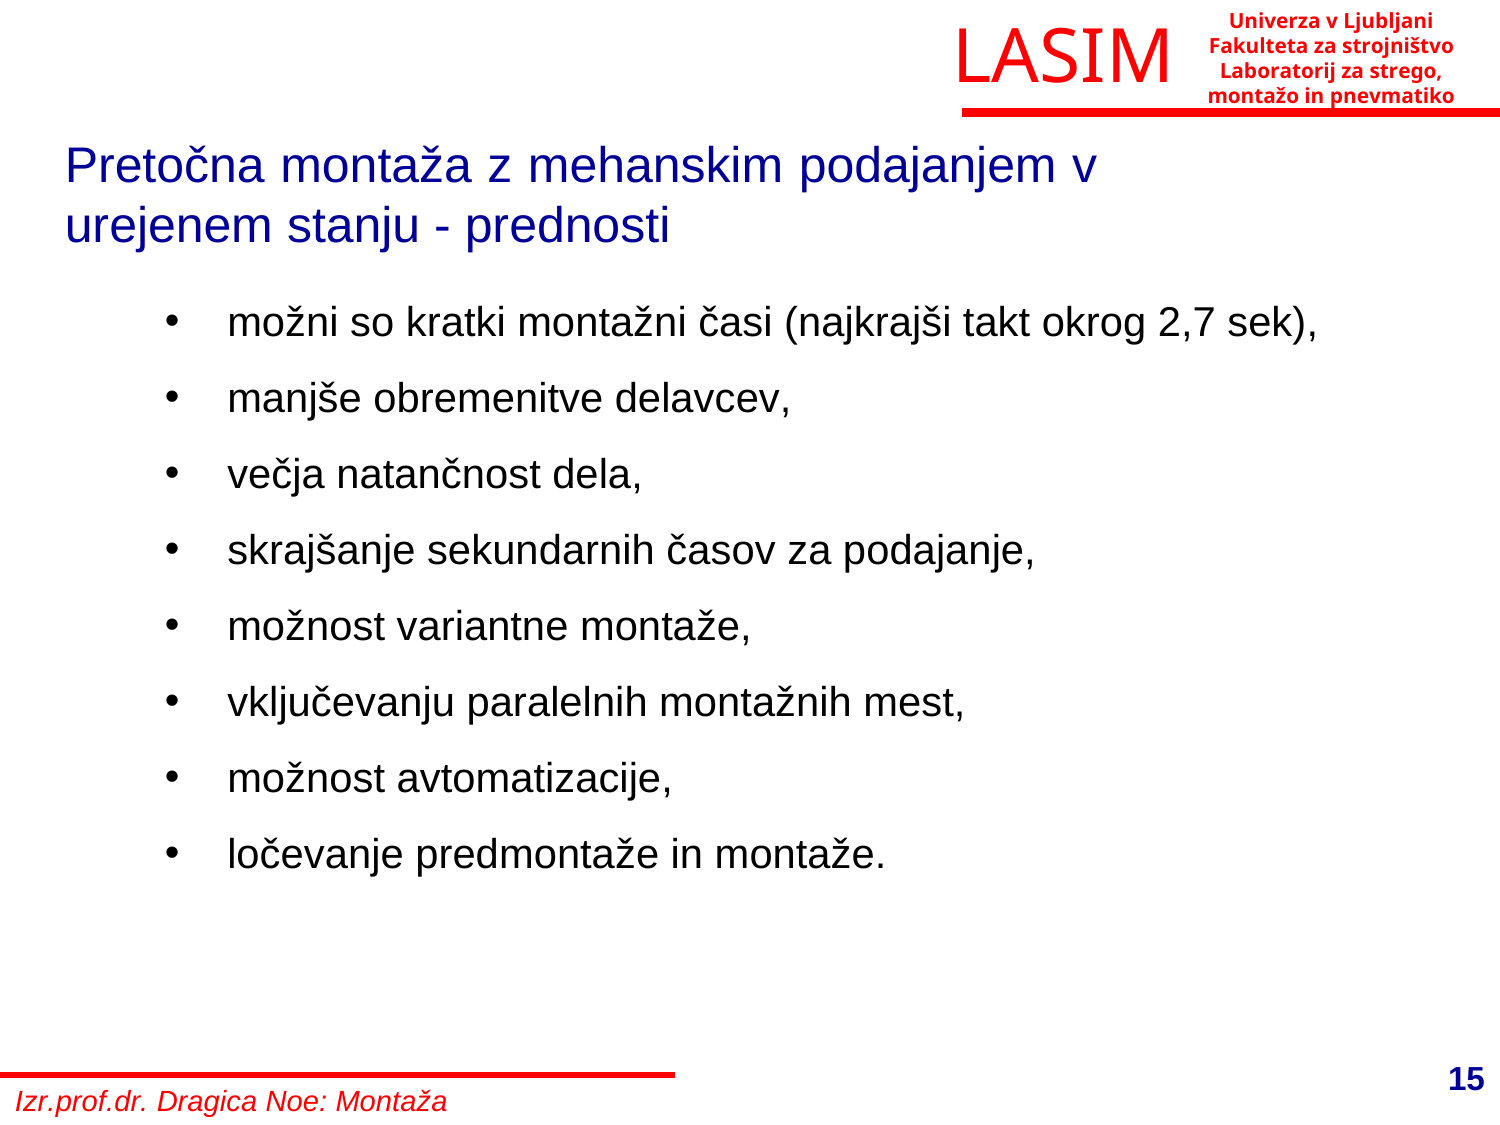

Pretočna montaža z mehanskim podajanjem v urejenem stanju - prednosti
možni so kratki montažni časi (najkrajši takt okrog 2,7 sek),
manjše obremenitve delavcev,
večja natančnost dela,
skrajšanje sekundarnih časov za podajanje,
možnost variantne montaže,
vključevanju paralelnih montažnih mest,
možnost avtomatizacije,
ločevanje predmontaže in montaže.